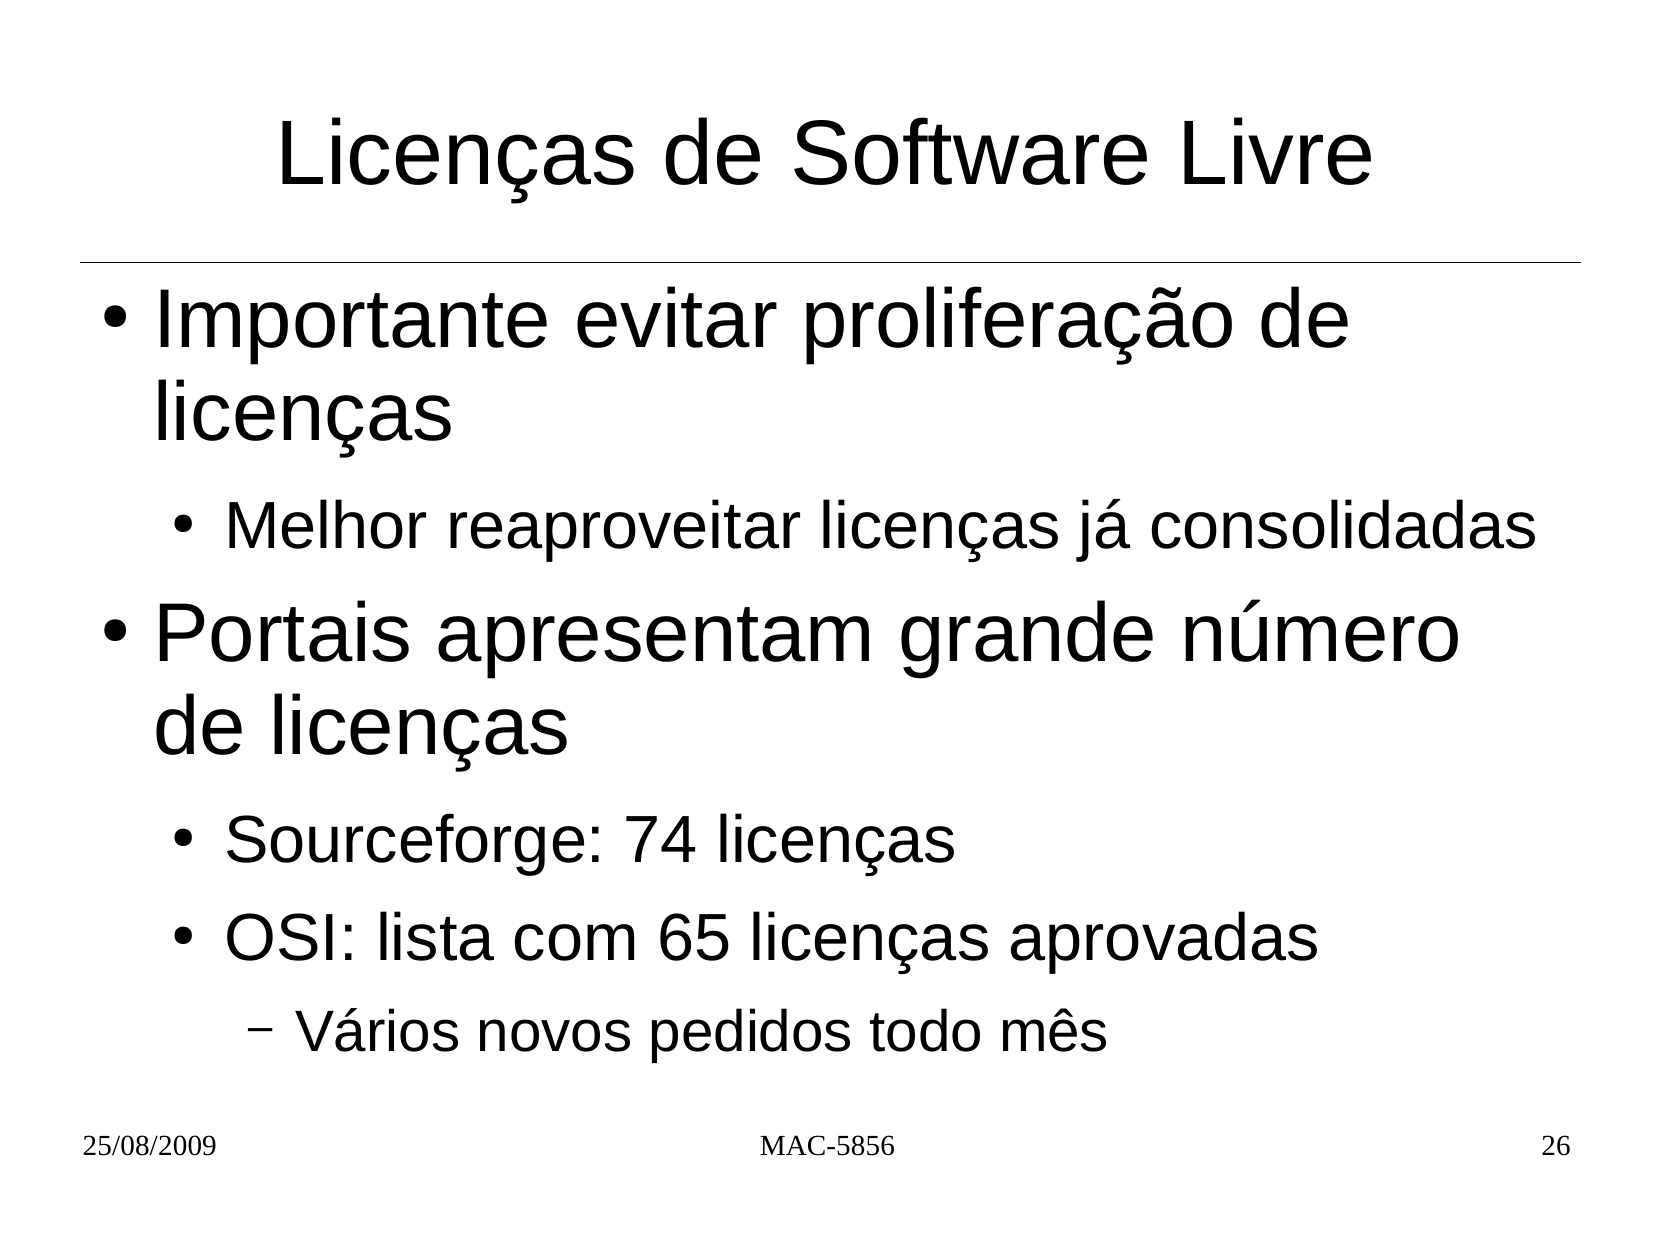

# Licenças de Software Livre
Importante evitar proliferação de licenças
Melhor reaproveitar licenças já consolidadas
Portais apresentam grande número de licenças
Sourceforge: 74 licenças
OSI: lista com 65 licenças aprovadas
Vários novos pedidos todo mês
25/08/2009
MAC-5856
26